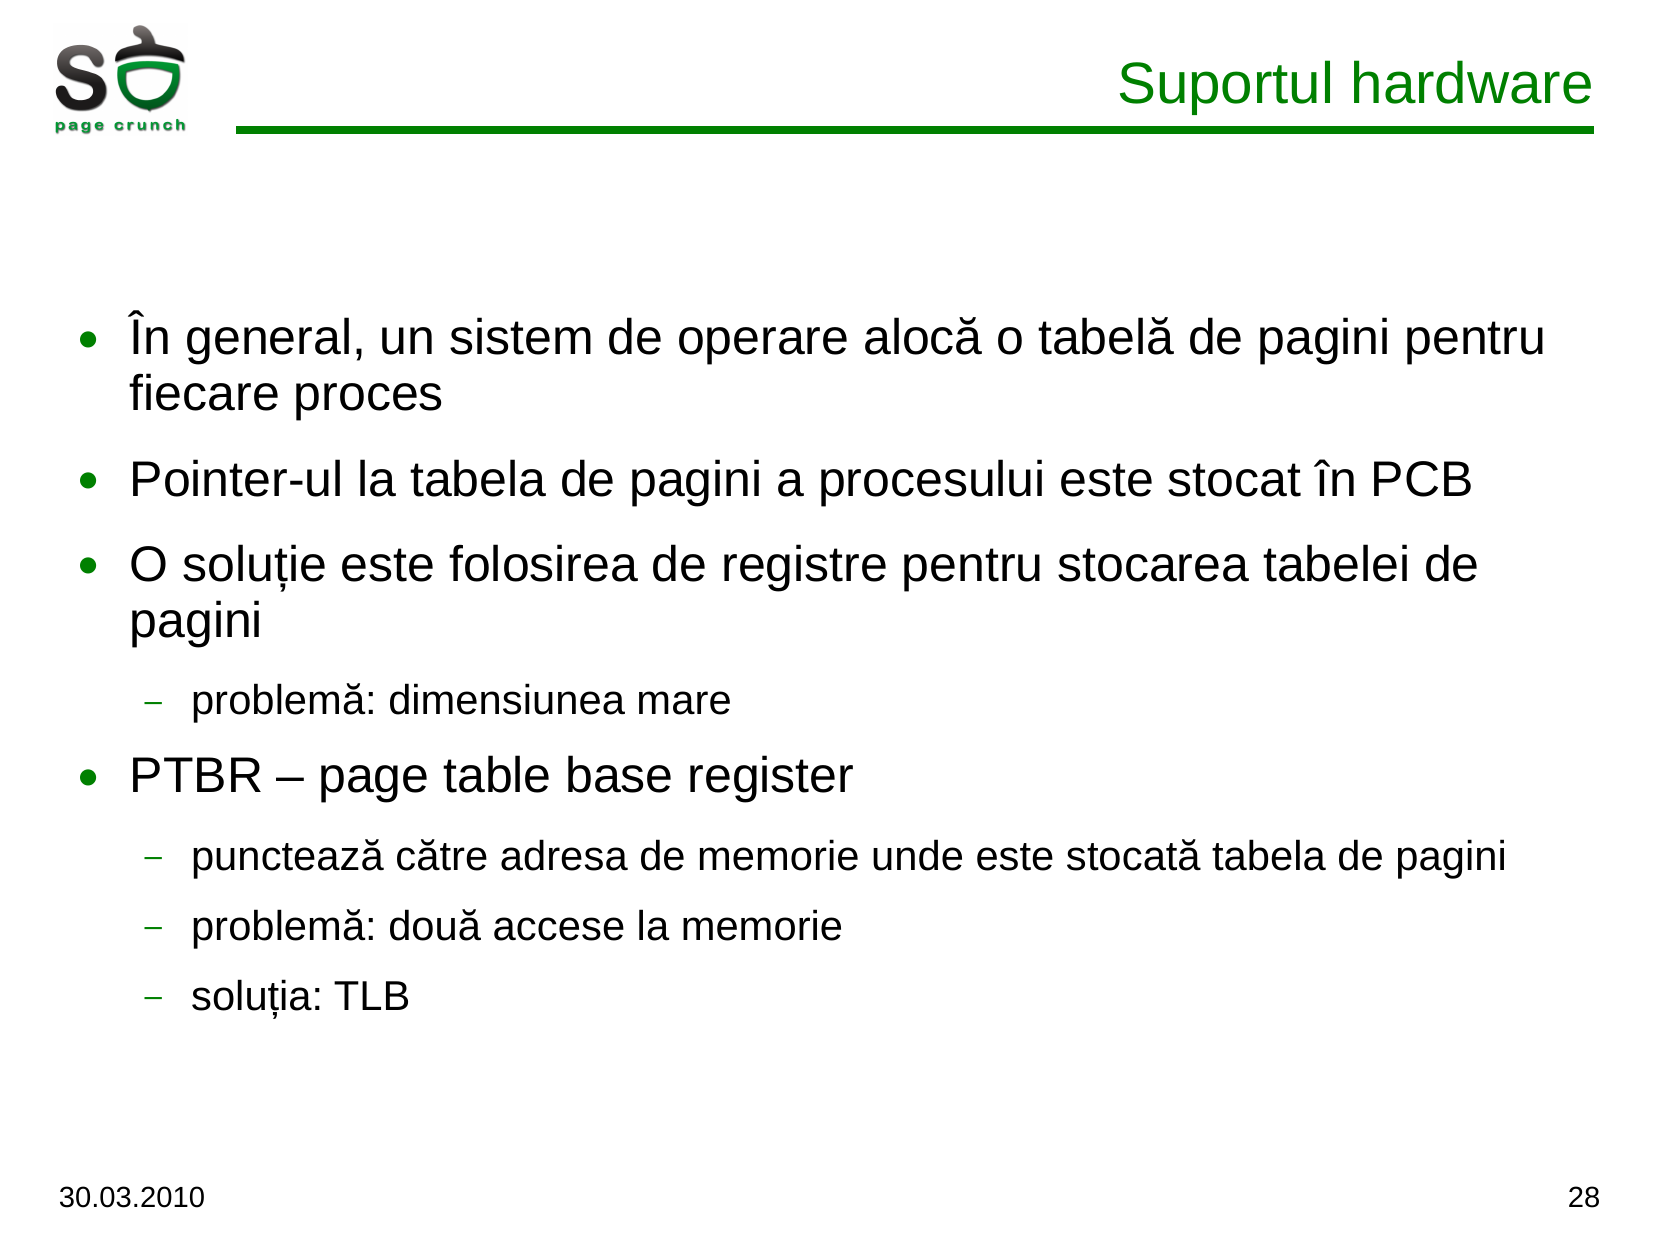

# Suportul hardware
În general, un sistem de operare alocă o tabelă de pagini pentru fiecare proces
Pointer-ul la tabela de pagini a procesului este stocat în PCB
O soluție este folosirea de registre pentru stocarea tabelei de pagini
problemă: dimensiunea mare
PTBR – page table base register
punctează către adresa de memorie unde este stocată tabela de pagini
problemă: două accese la memorie
soluția: TLB
30.03.2010
28